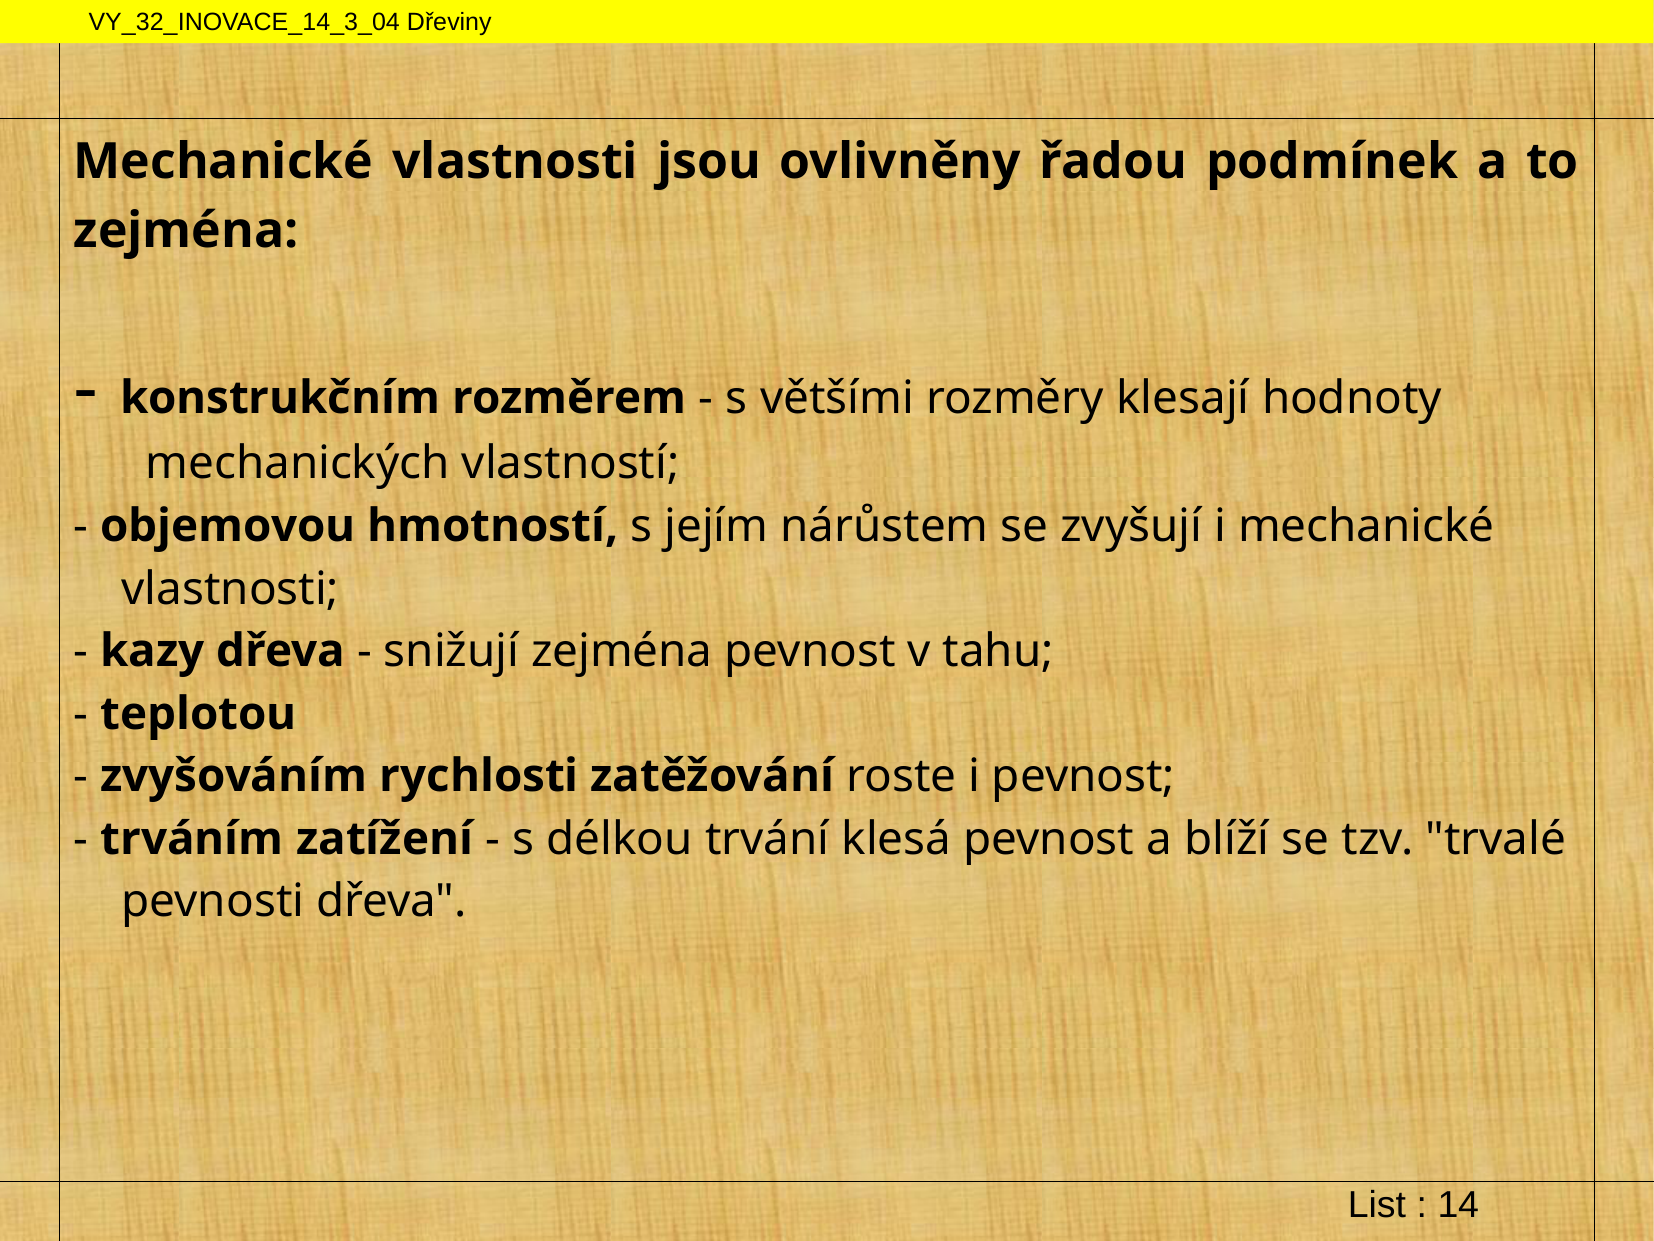

VY_32_INOVACE_14_3_04 Dřeviny
Mechanické vlastnosti jsou ovlivněny řadou podmínek a to zejména:
- konstrukčním rozměrem - s většími rozměry klesají hodnoty mechanických vlastností;
- objemovou hmotností, s jejím nárůstem se zvyšují i mechanické vlastnosti;
- kazy dřeva - snižují zejména pevnost v tahu;
- teplotou
- zvyšováním rychlosti zatěžování roste i pevnost;
- trváním zatížení - s délkou trvání klesá pevnost a blíží se tzv. "trvalé pevnosti dřeva".
List :